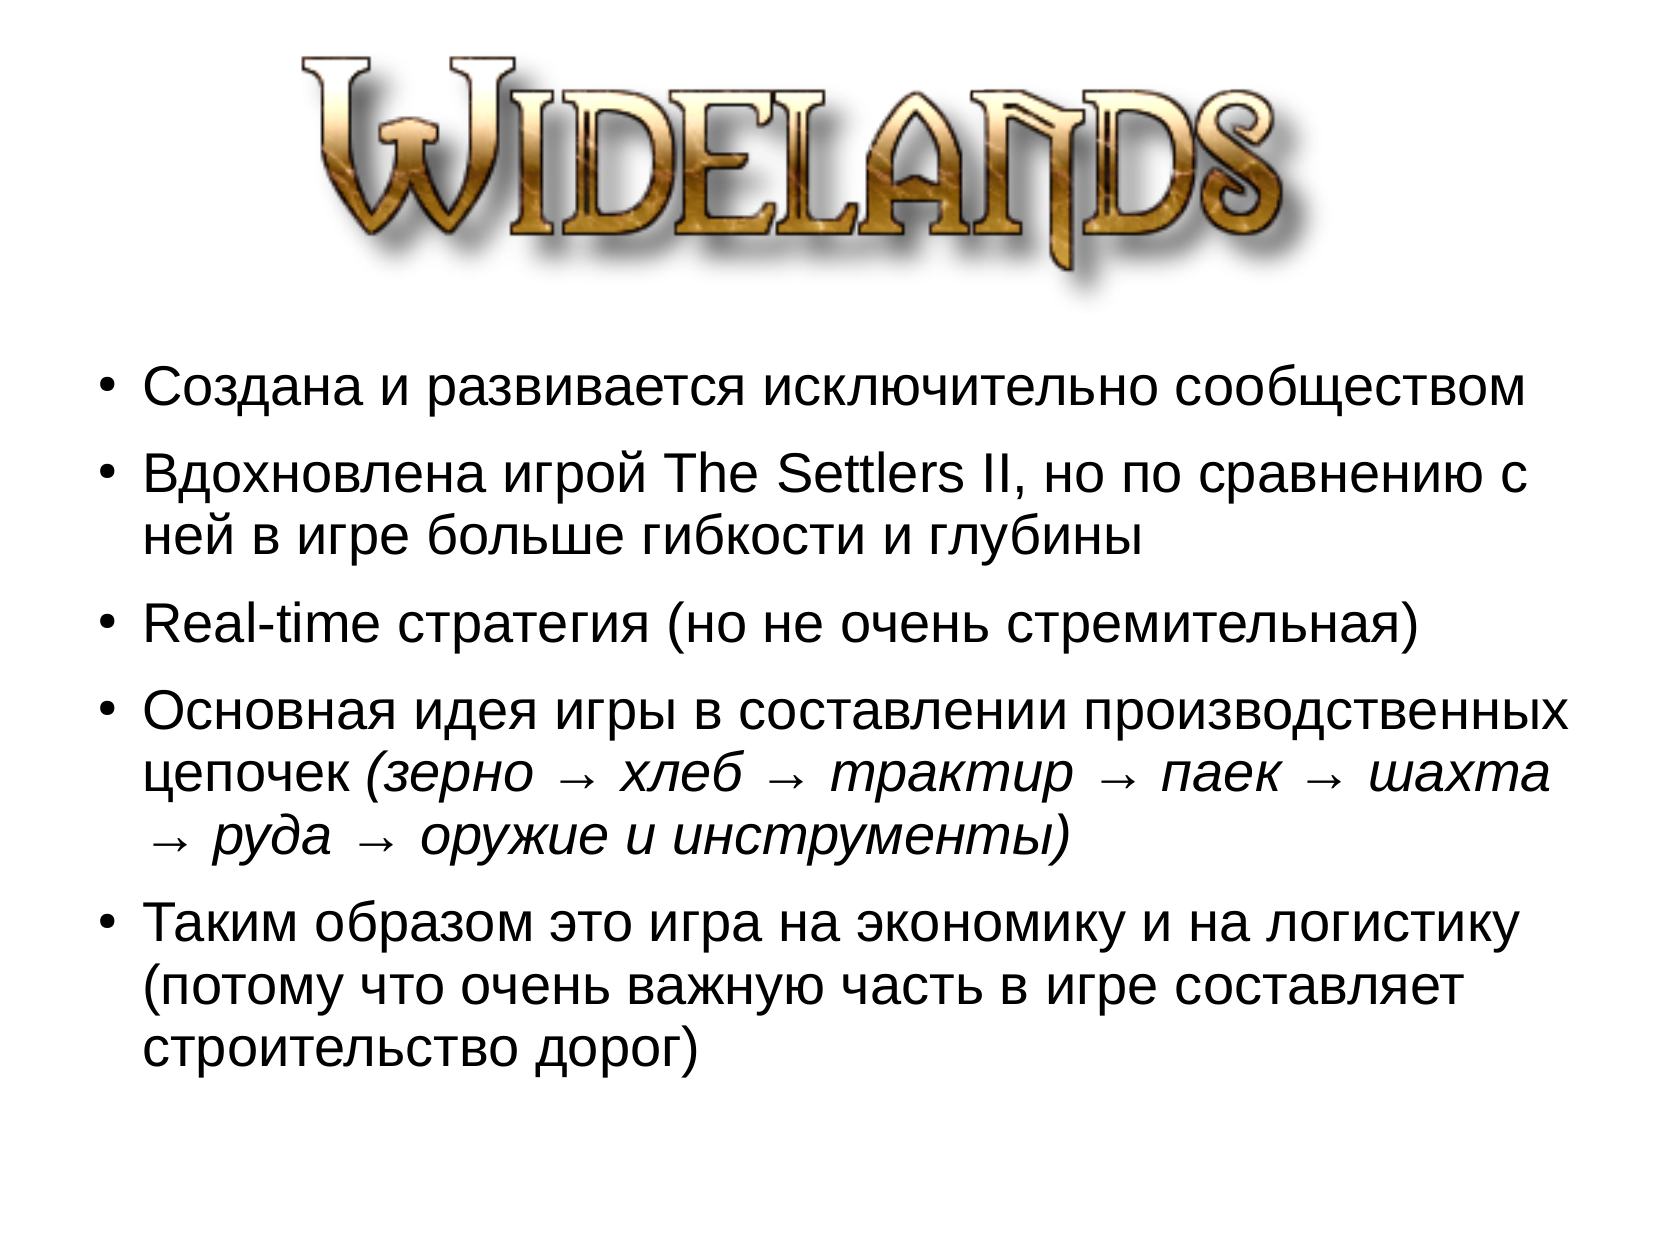

# Создана и развивается исключительно сообществом
Вдохновлена игрой The Settlers II, но по сравнению с ней в игре больше гибкости и глубины
Real-time стратегия (но не очень стремительная)
Основная идея игры в составлении производственных цепочек (зерно → хлеб → трактир → паек → шахта → руда → оружие и инструменты)
Таким образом это игра на экономику и на логистику (потому что очень важную часть в игре составляет строительство дорог)